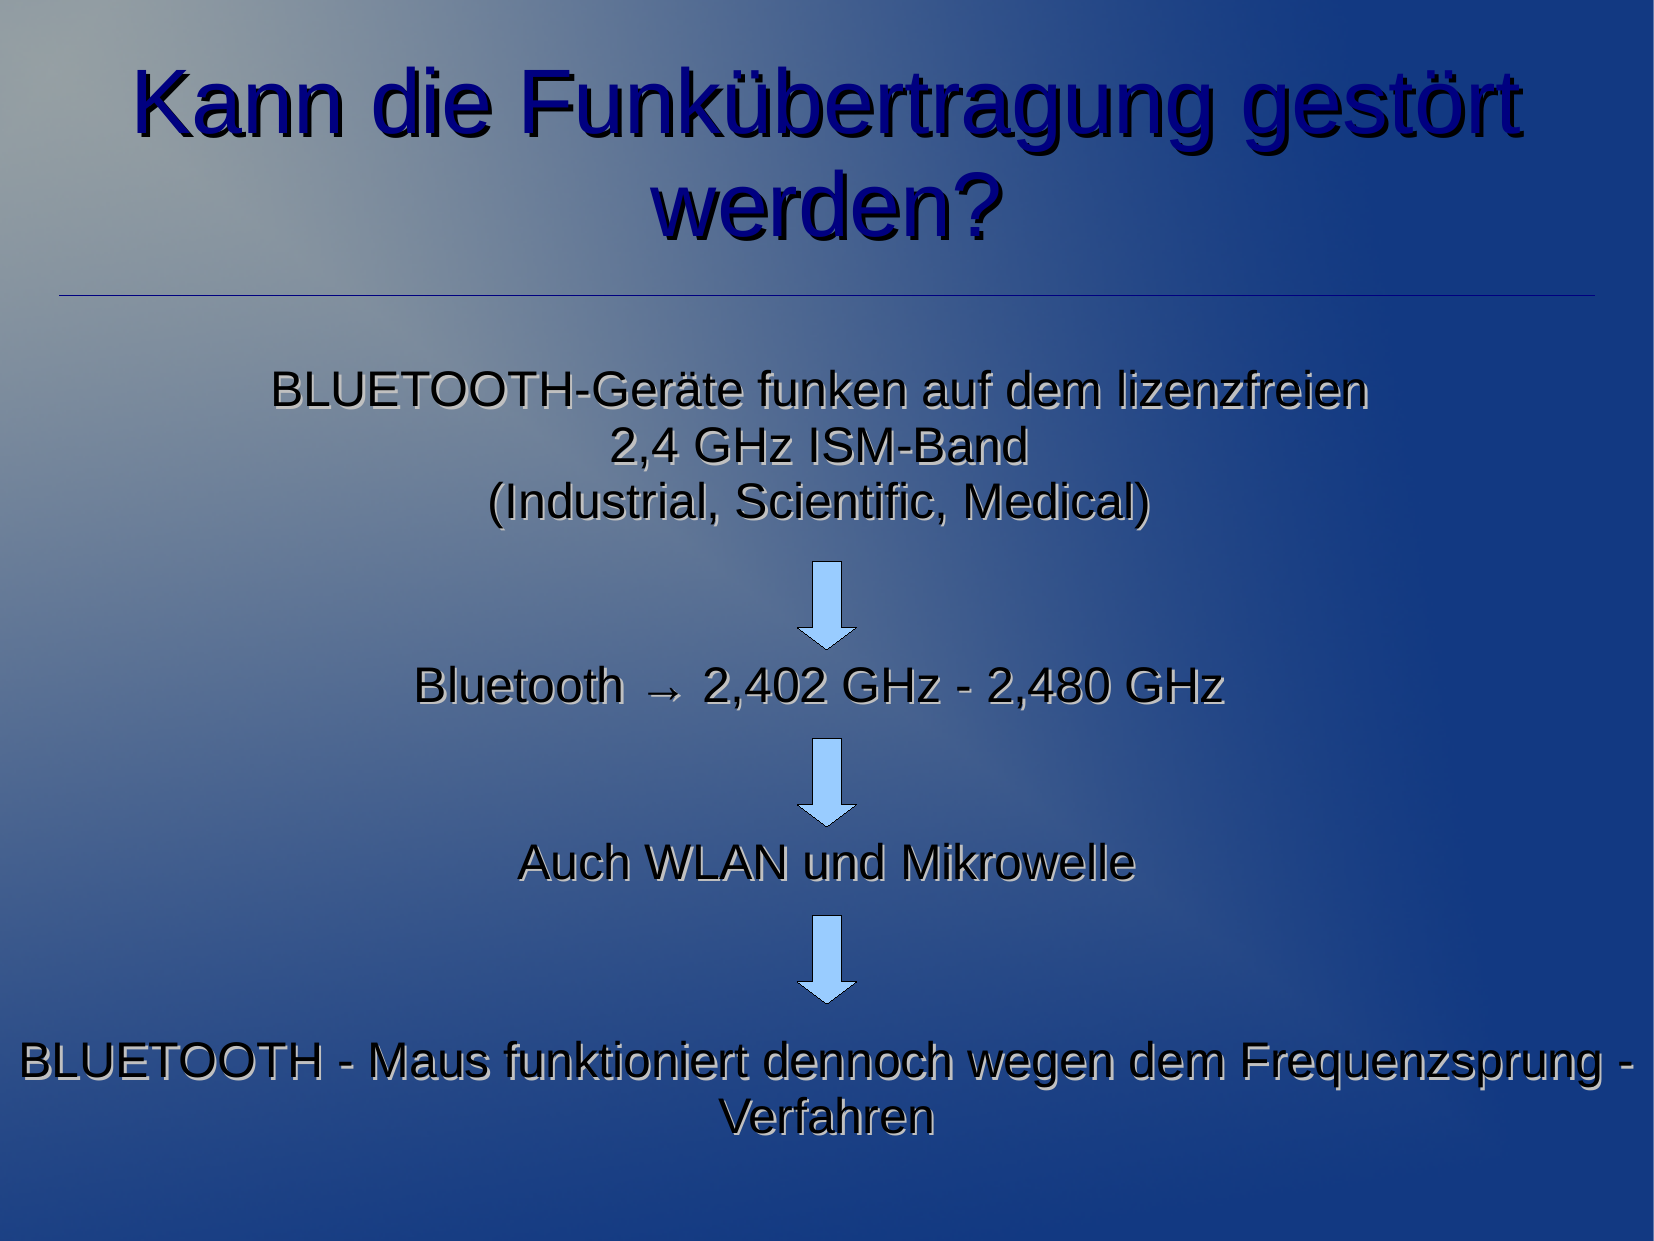

# Kann die Funkübertragung gestört werden?
BLUETOOTH-Geräte funken auf dem lizenzfreien
2,4 GHz ISM-Band
(Industrial, Scientific, Medical)
Bluetooth → 2,402 GHz - 2,480 GHz
Auch WLAN und Mikrowelle
BLUETOOTH - Maus funktioniert dennoch wegen dem Frequenzsprung - Verfahren